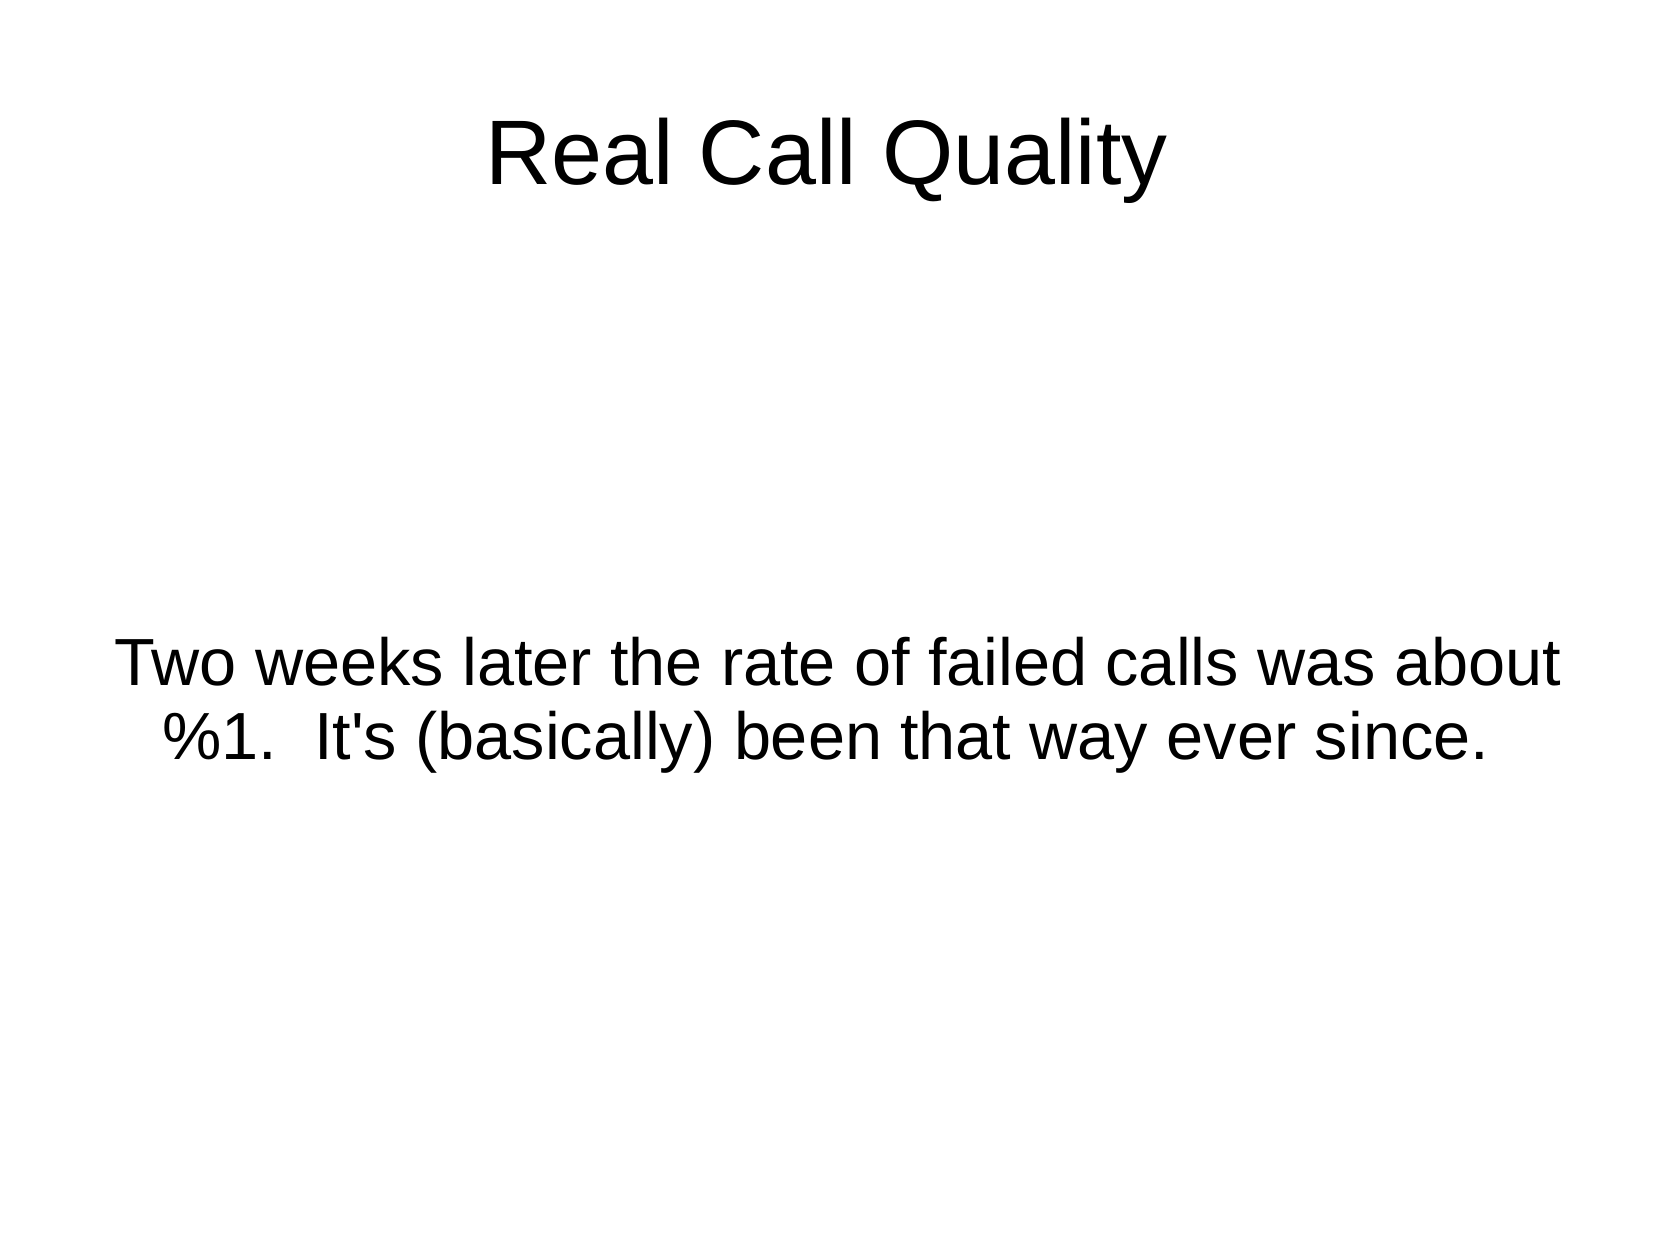

# Real Call Quality
Two weeks later the rate of failed calls was about %1. It's (basically) been that way ever since.